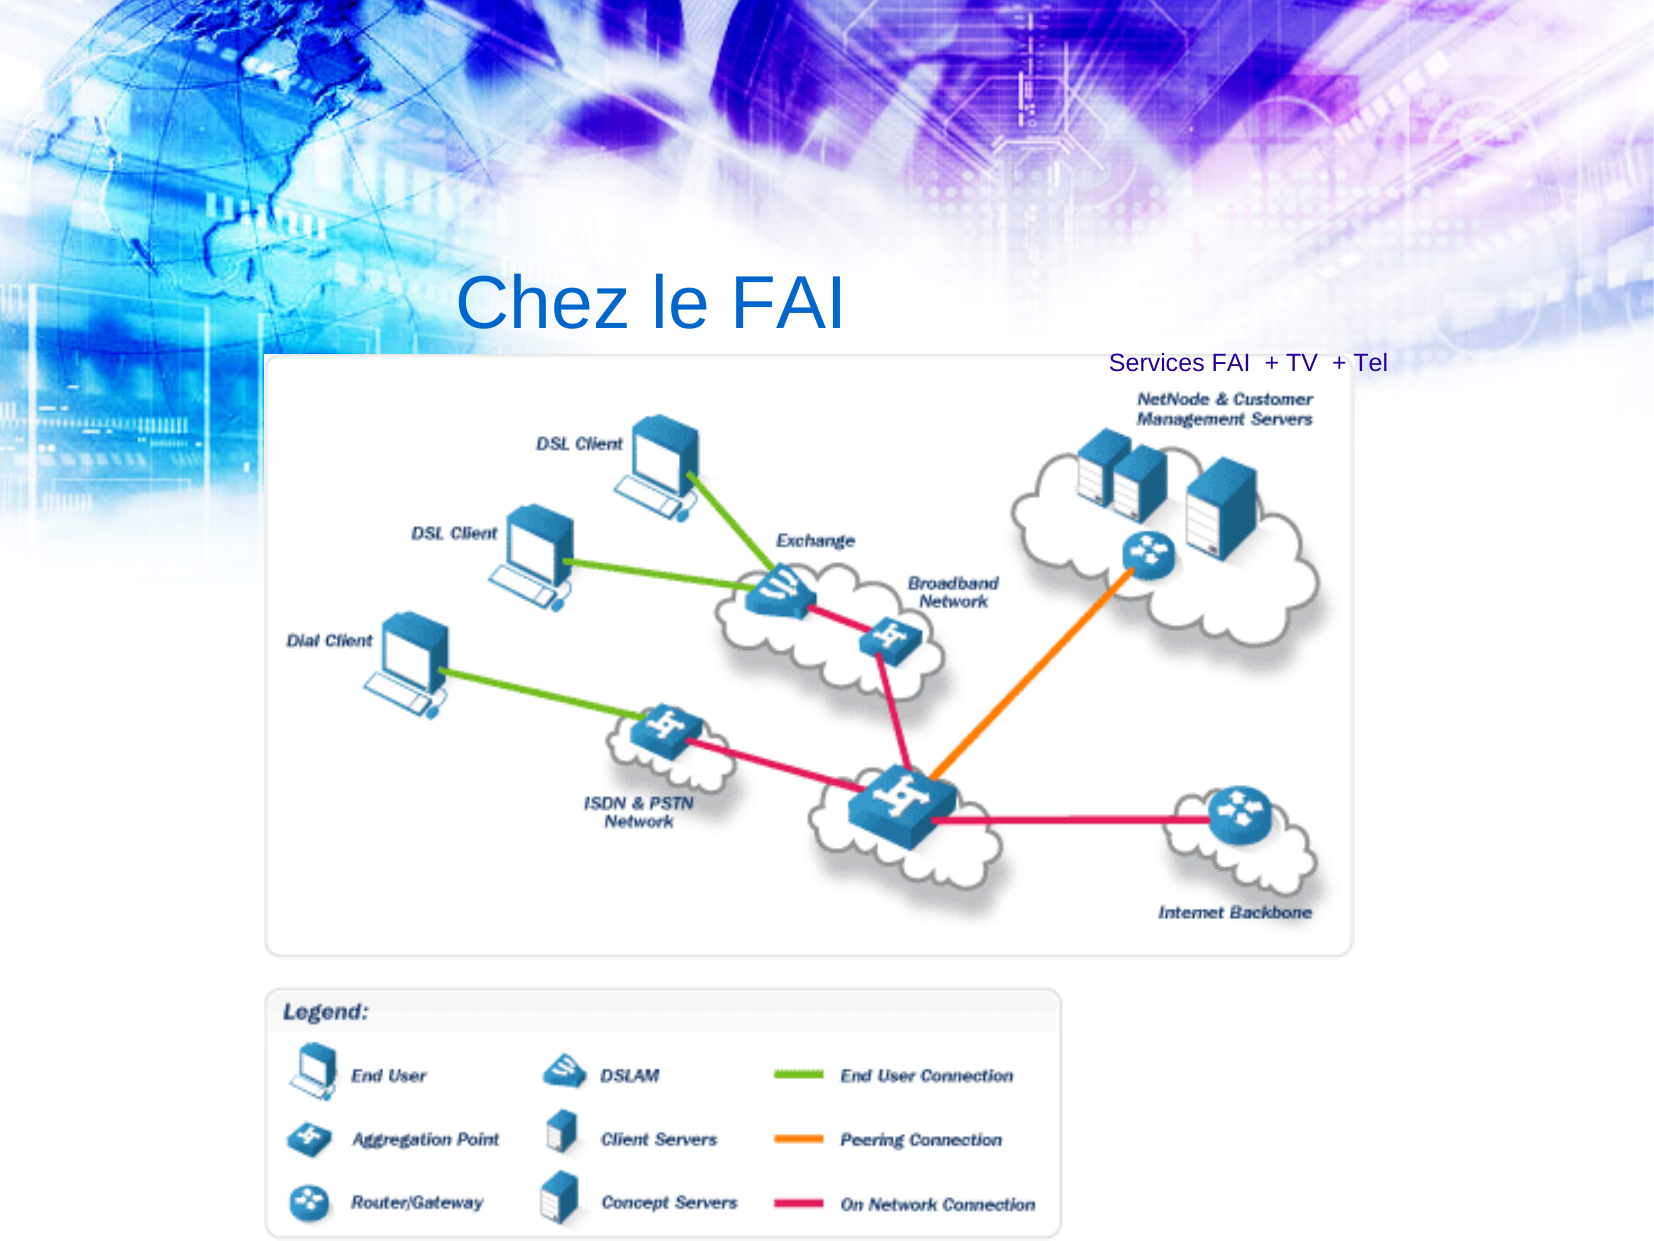

# Chez le FAI
Services FAI + TV + Tel